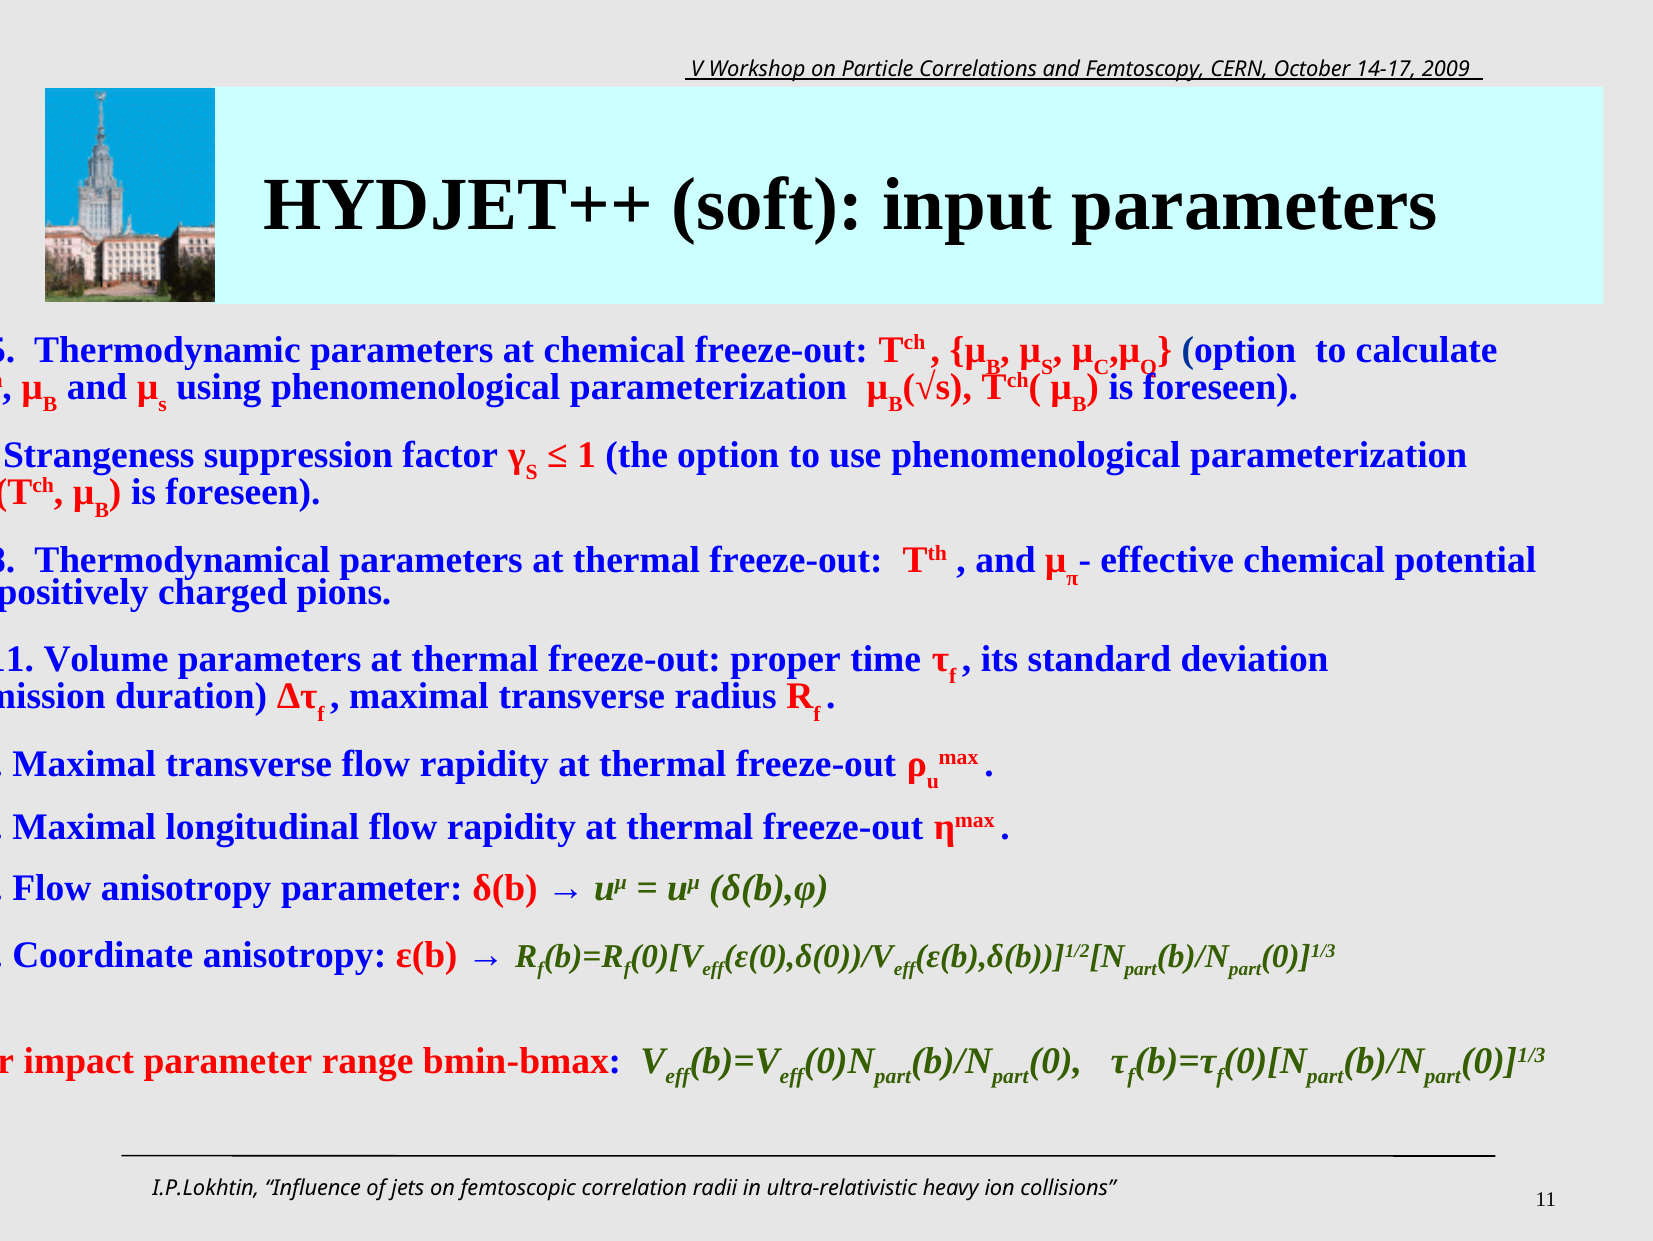

# HYDJET++ (soft): input parameters
1-5. Thermodynamic parameters at chemical freeze-out: Tch , {µB, µS, µC,µQ} (option to calculate
Tch, µB and µs using phenomenological parameterization µB(√s), Tch( µB) is foreseen).
6. Strangeness suppression factor γS ≤ 1 (the option to use phenomenological parameterization
γS (Tch, µB) is foreseen).
7-8. Thermodynamical parameters at thermal freeze-out: Tth , and µπ- effective chemical potential
of positively charged pions.
9-11. Volume parameters at thermal freeze-out: proper time τf , its standard deviation
(emission duration) Δτf , maximal transverse radius Rf .
12. Maximal transverse flow rapidity at thermal freeze-out ρumax .
13. Maximal longitudinal flow rapidity at thermal freeze-out ηmax .
14. Flow anisotropy parameter: δ(b) → uμ = uμ (δ(b),φ)‏
15. Coordinate anisotropy: ε(b) → Rf(b)=Rf(0)[Veff(ε(0),δ(0))/Veff(ε(b),δ(b))]1/2[Npart(b)/Npart(0)]1/3
For impact parameter range bmin-bmax: Veff(b)=Veff(0)Npart(b)/Npart(0), τf(b)=τf(0)[Npart(b)/Npart(0)]1/3